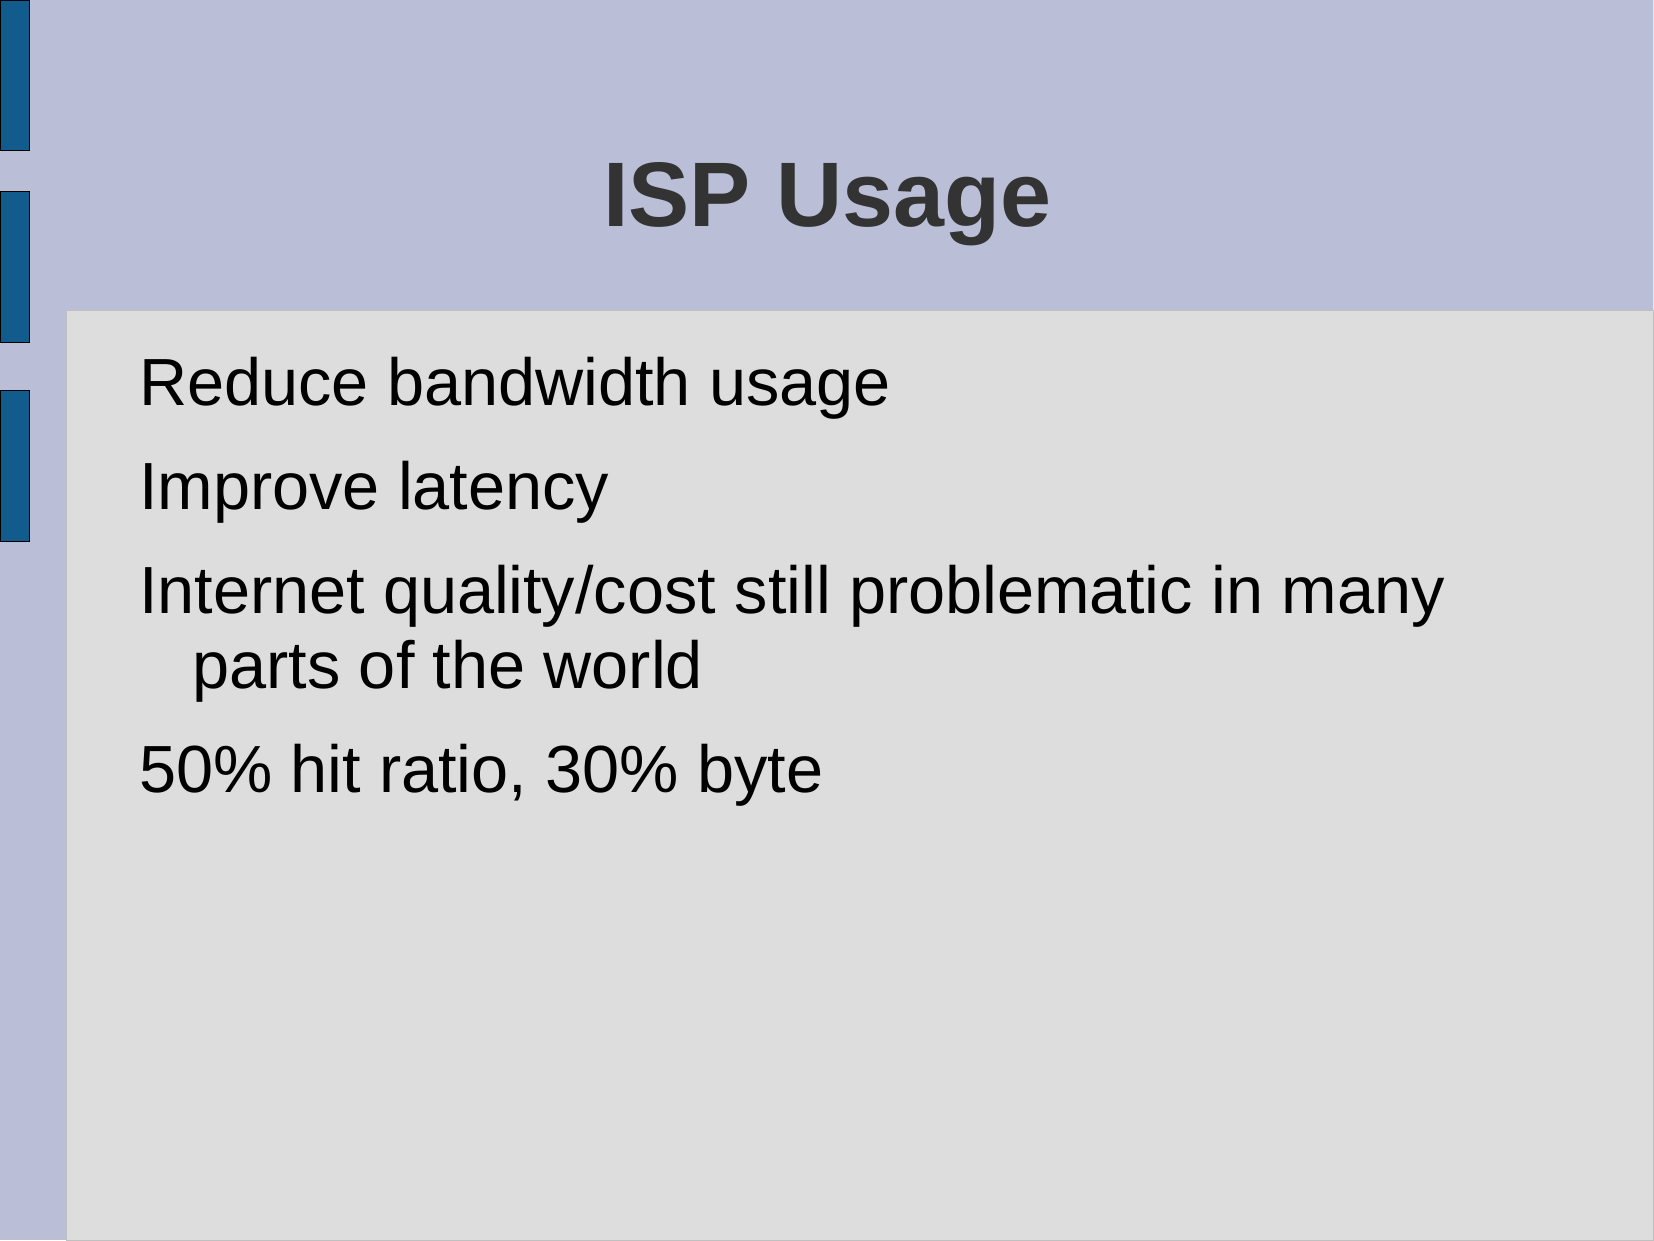

# ISP Usage
Reduce bandwidth usage
Improve latency
Internet quality/cost still problematic in many parts of the world
50% hit ratio, 30% byte